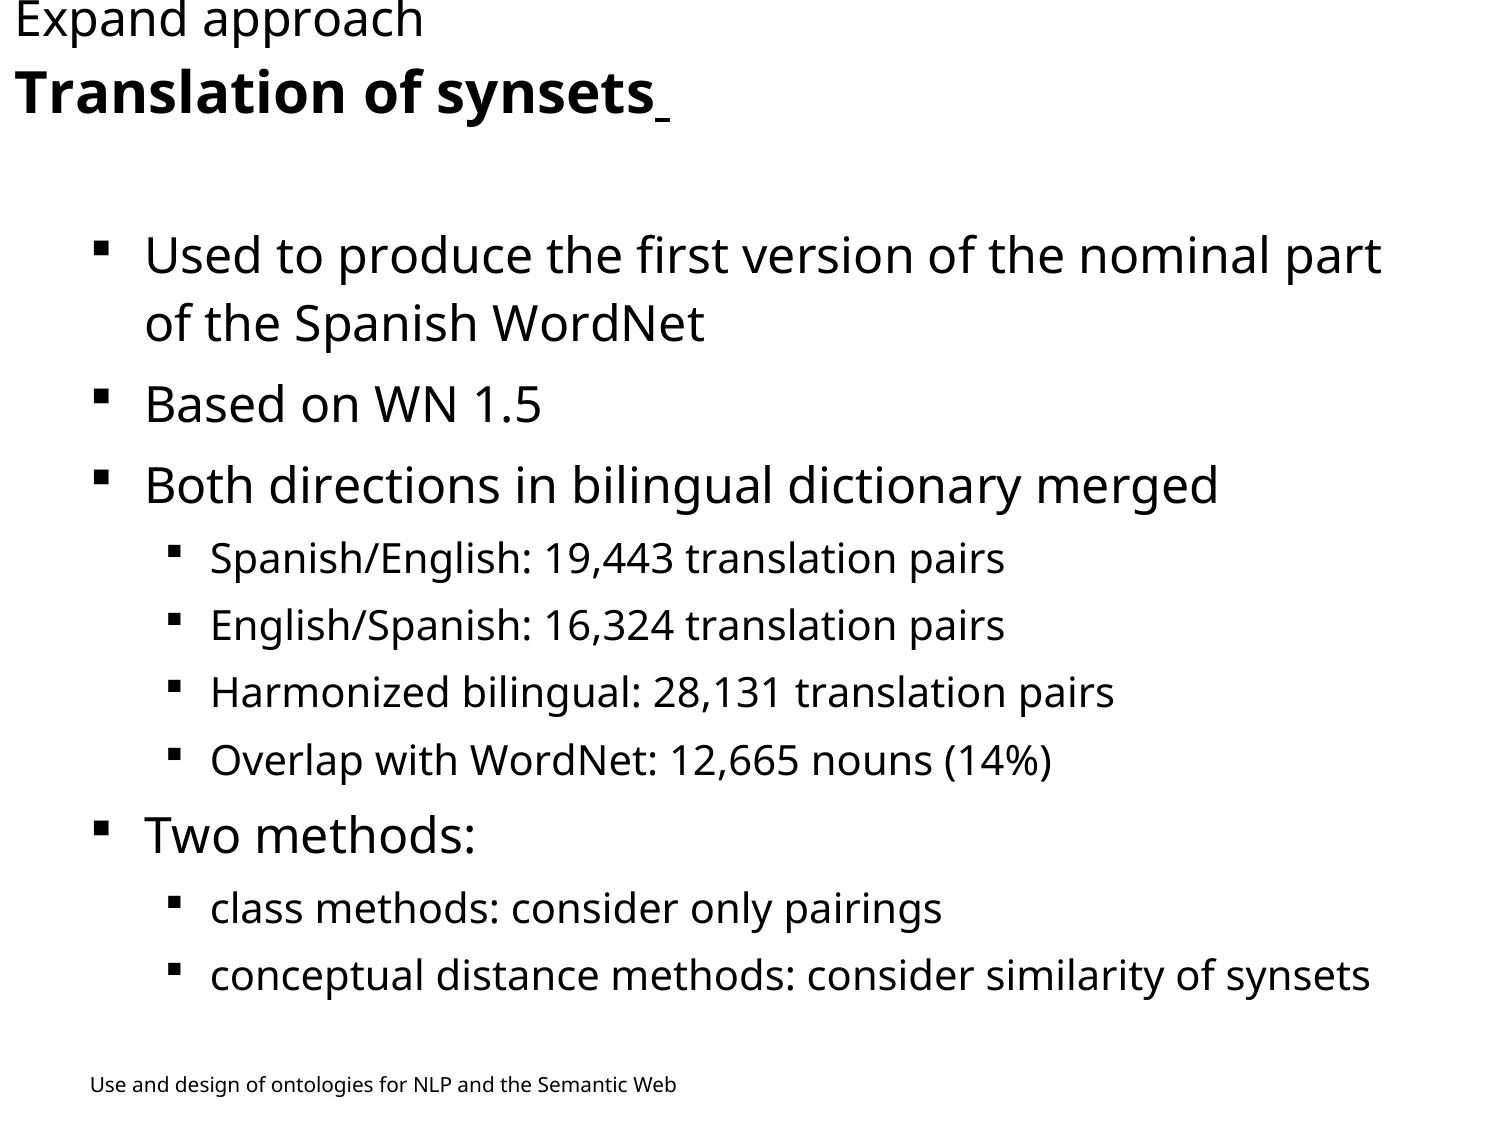

Expand approach
Translation of synsets
# Used to produce the first version of the nominal part of the Spanish WordNet
Based on WN 1.5
Both directions in bilingual dictionary merged
Spanish/English: 19,443 translation pairs
English/Spanish: 16,324 translation pairs
Harmonized bilingual: 28,131 translation pairs
Overlap with WordNet: 12,665 nouns (14%)
Two methods:
class methods: consider only pairings
conceptual distance methods: consider similarity of synsets